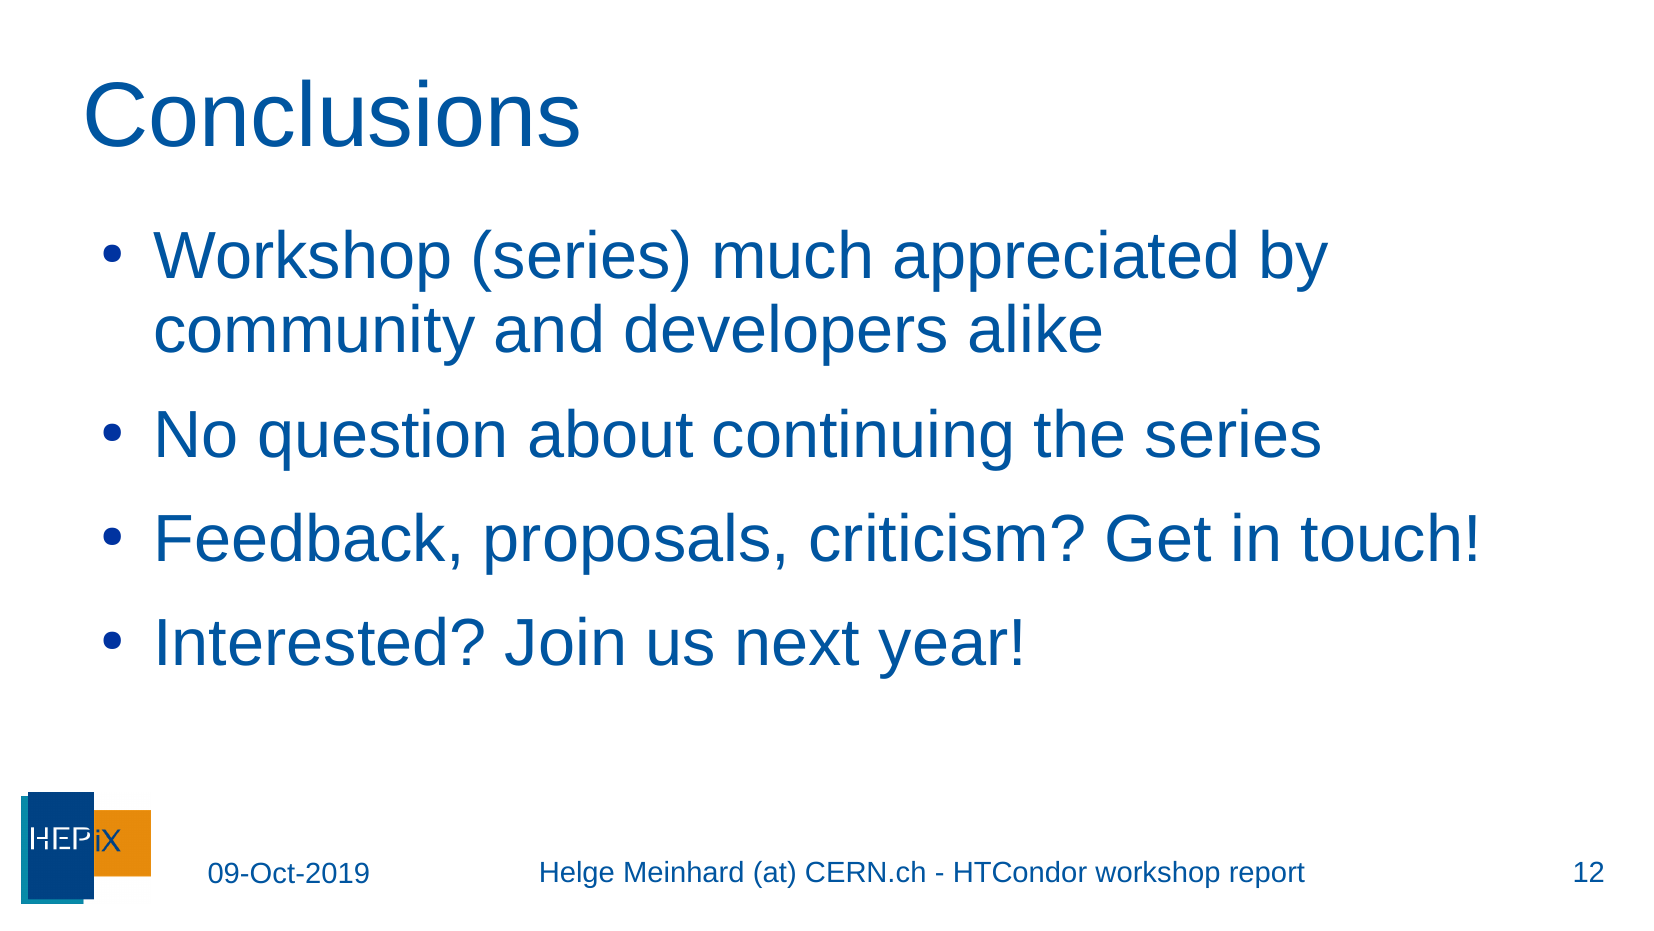

# Conclusions
Workshop (series) much appreciated by community and developers alike
No question about continuing the series
Feedback, proposals, criticism? Get in touch!
Interested? Join us next year!
Helge Meinhard (at) CERN.ch - HTCondor workshop report
12
09-Oct-2019